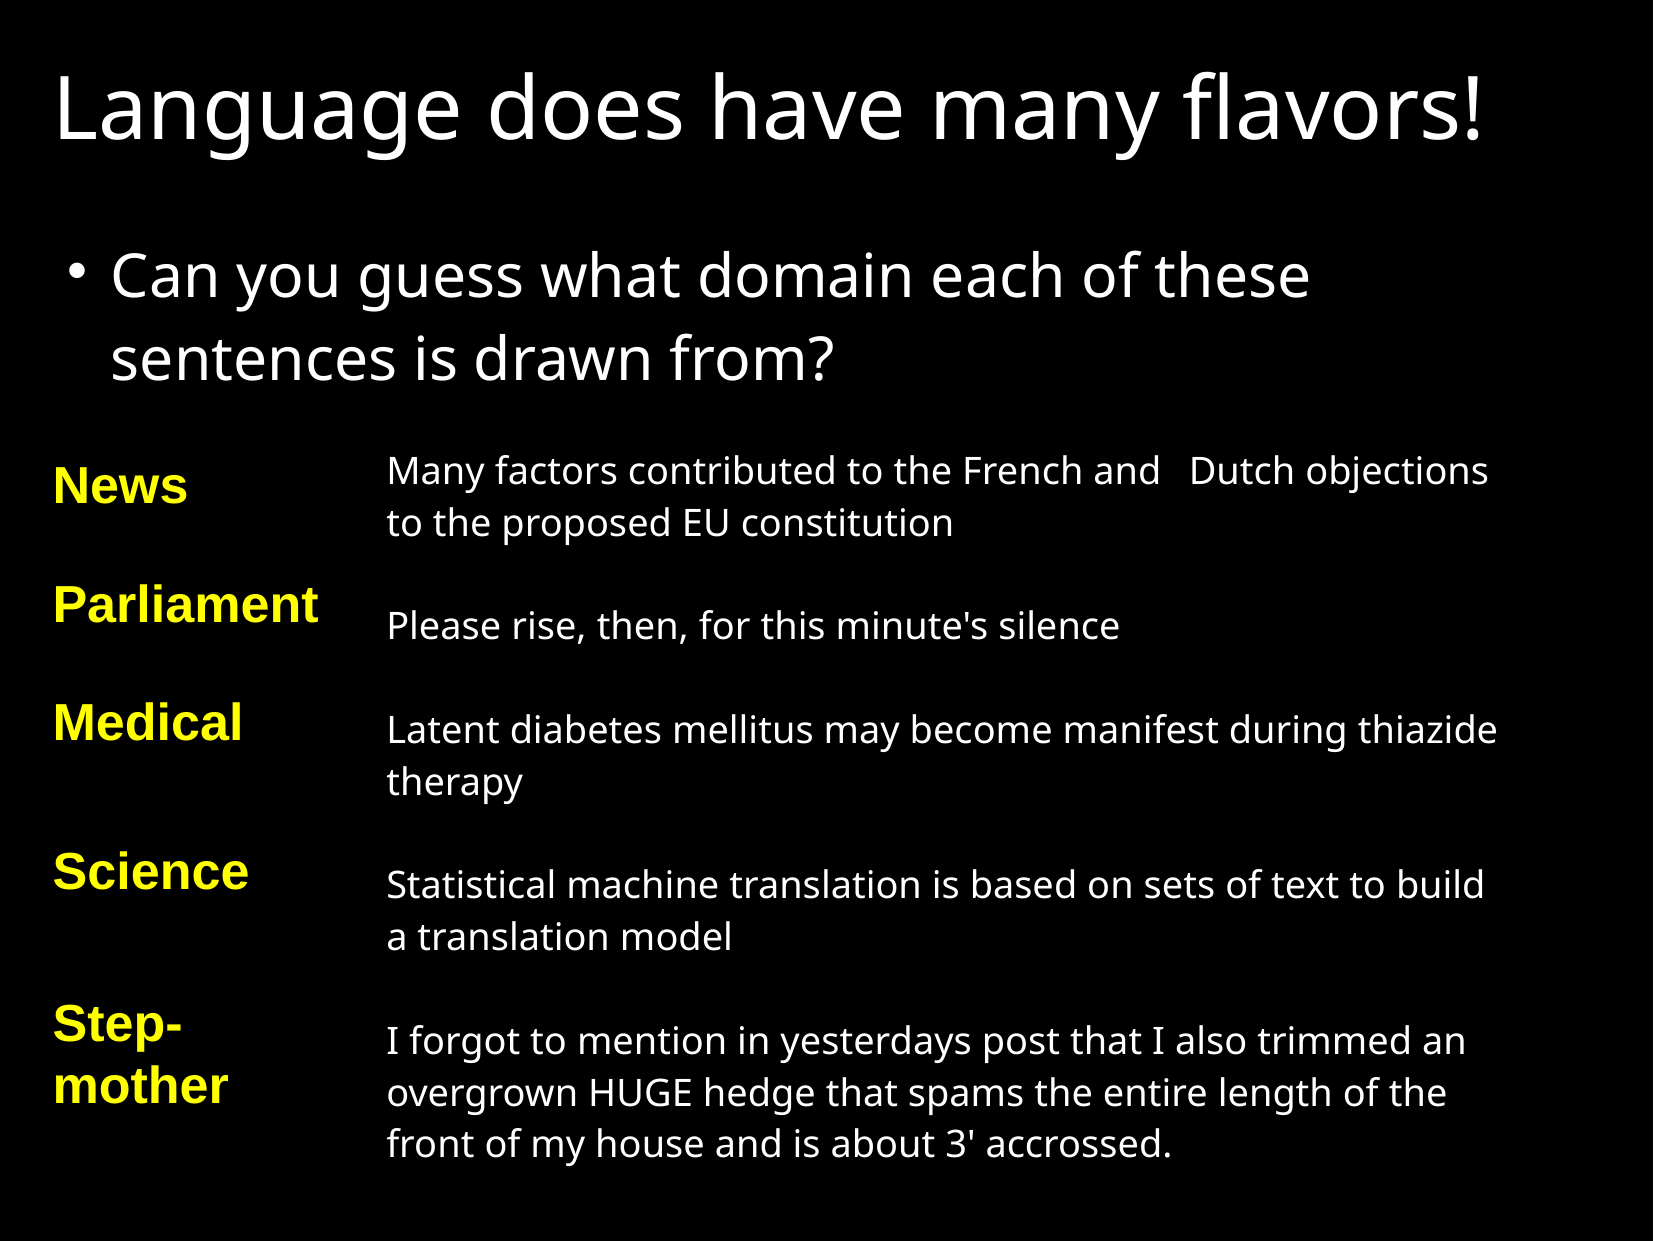

# Language does have many flavors!
Can you guess what domain each of these sentences is drawn from?
		Many factors contributed to the French and 	Dutch objections
		to the proposed EU constitution
		Please rise, then, for this minute's silence
		Latent diabetes mellitus may become manifest during thiazide
		therapy
		Statistical machine translation is based on sets of text to build
		a translation model
		I forgot to mention in yesterdays post that I also trimmed an
		overgrown HUGE hedge that spams the entire length of the
		front of my house and is about 3' accrossed.
News
Parliament
Medical
Science
Step-
mother